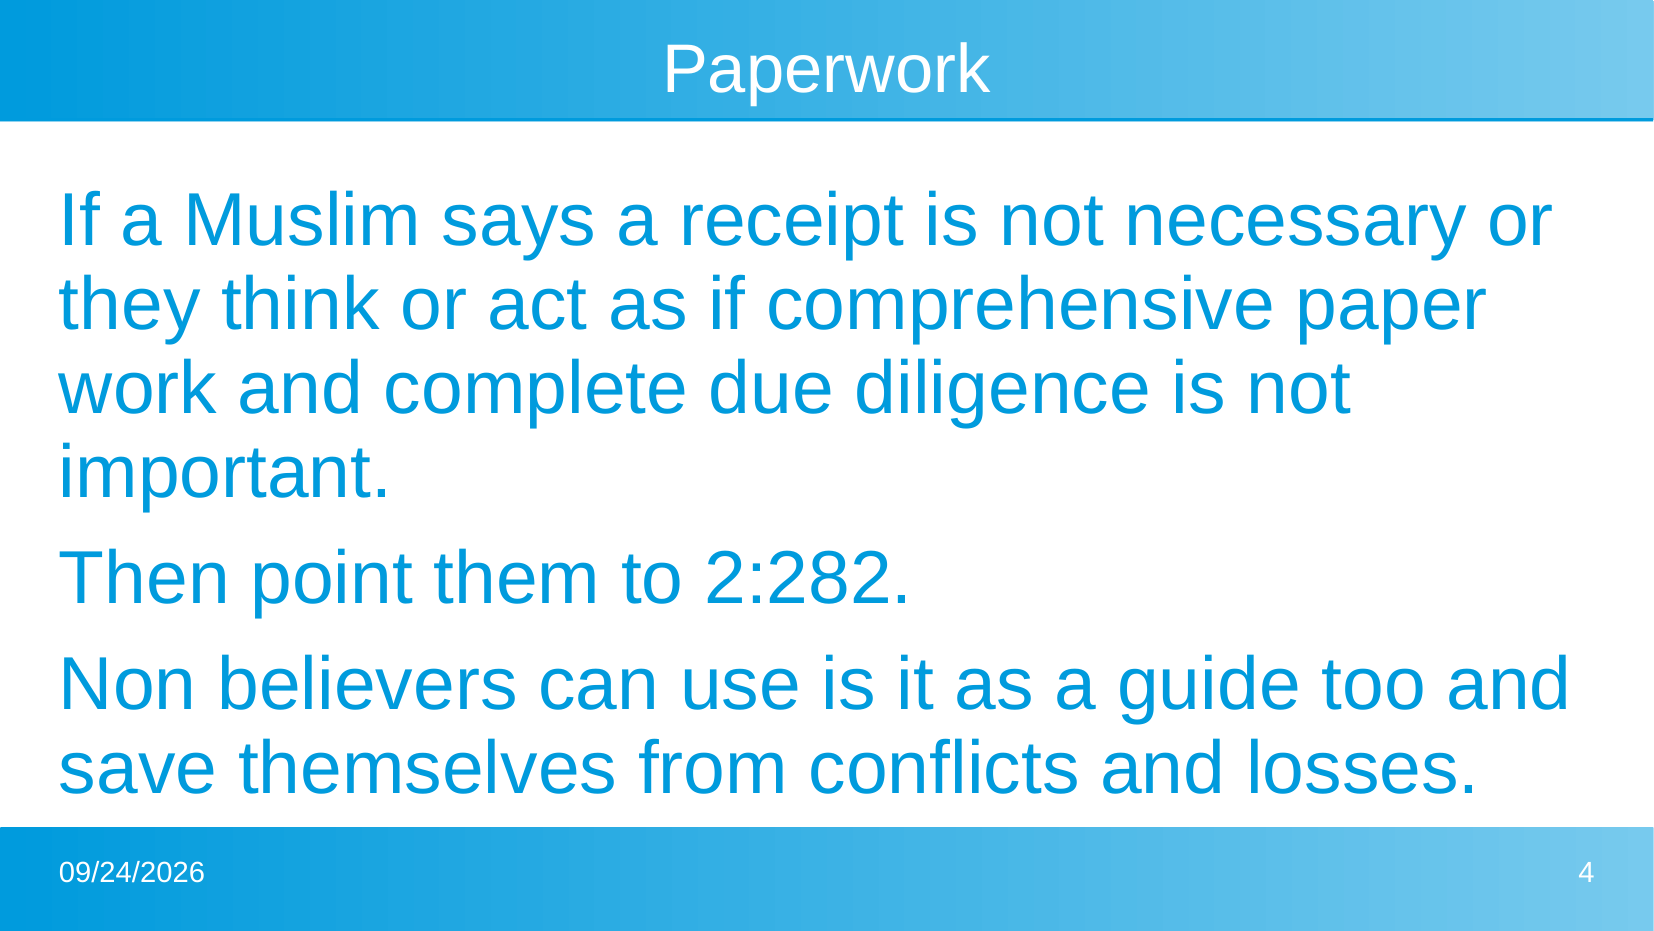

# Paperwork
If a Muslim says a receipt is not necessary or they think or act as if comprehensive paper work and complete due diligence is not important.
Then point them to 2:282.
Non believers can use is it as a guide too and save themselves from conflicts and losses.
4